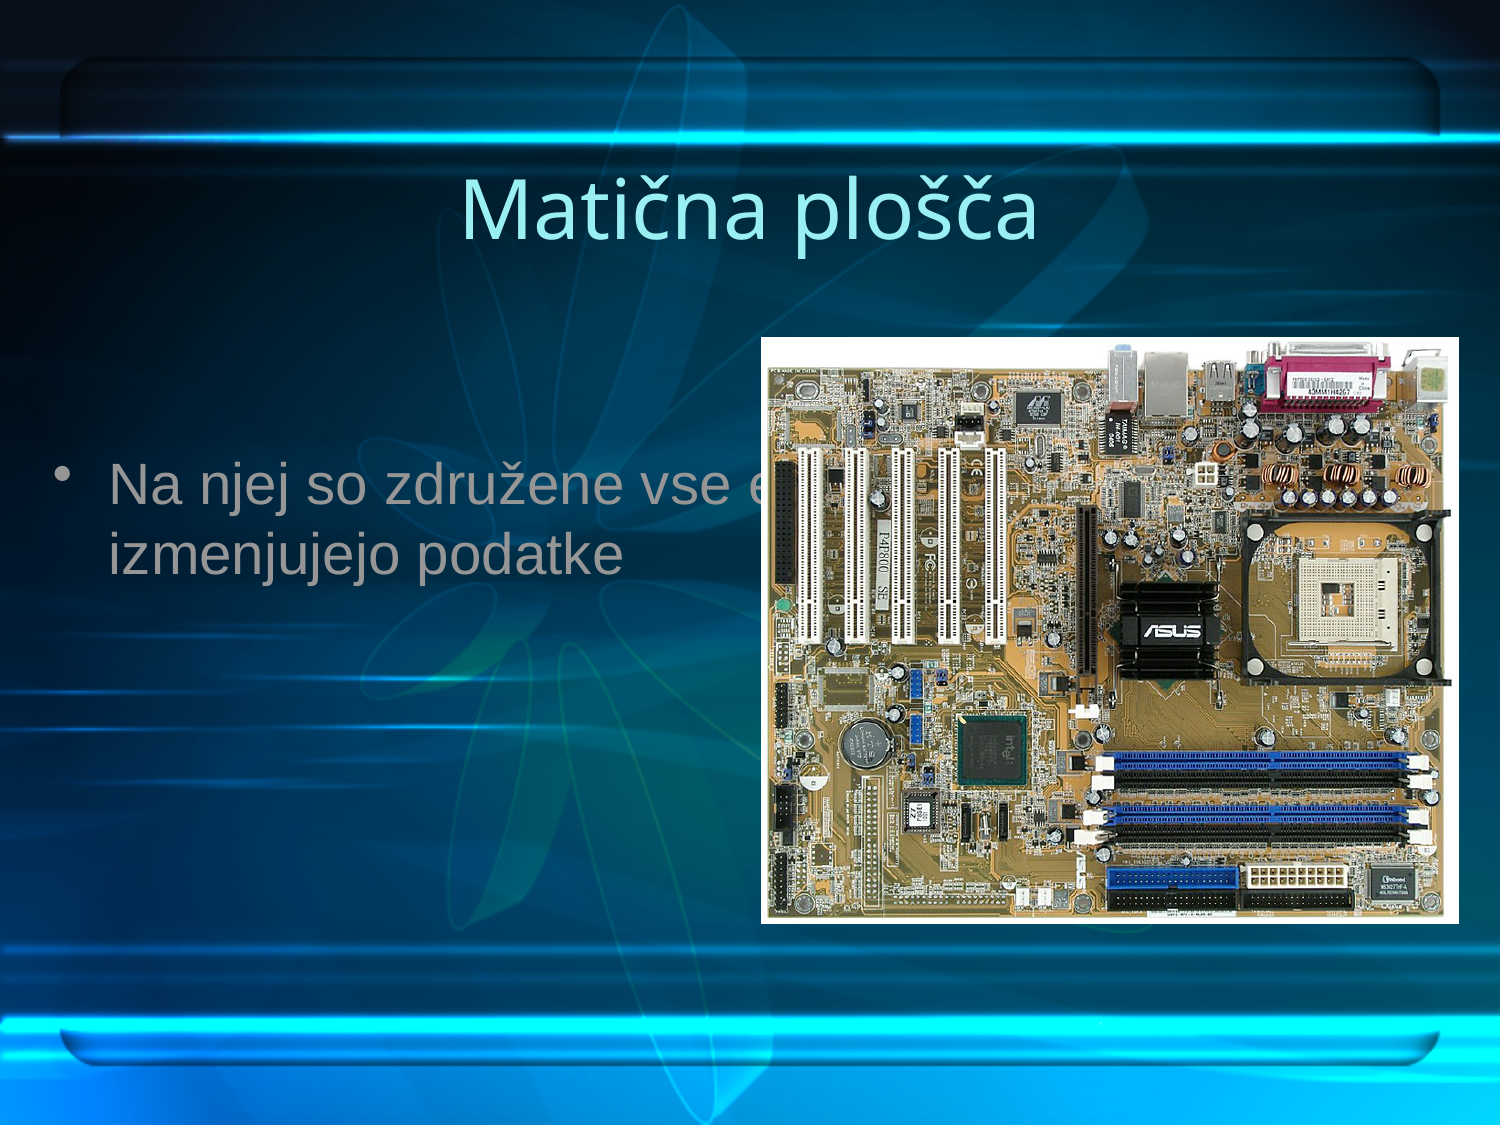

# Matična plošča
Na njej so združene vse enote računalnika in si izmenjujejo podatke